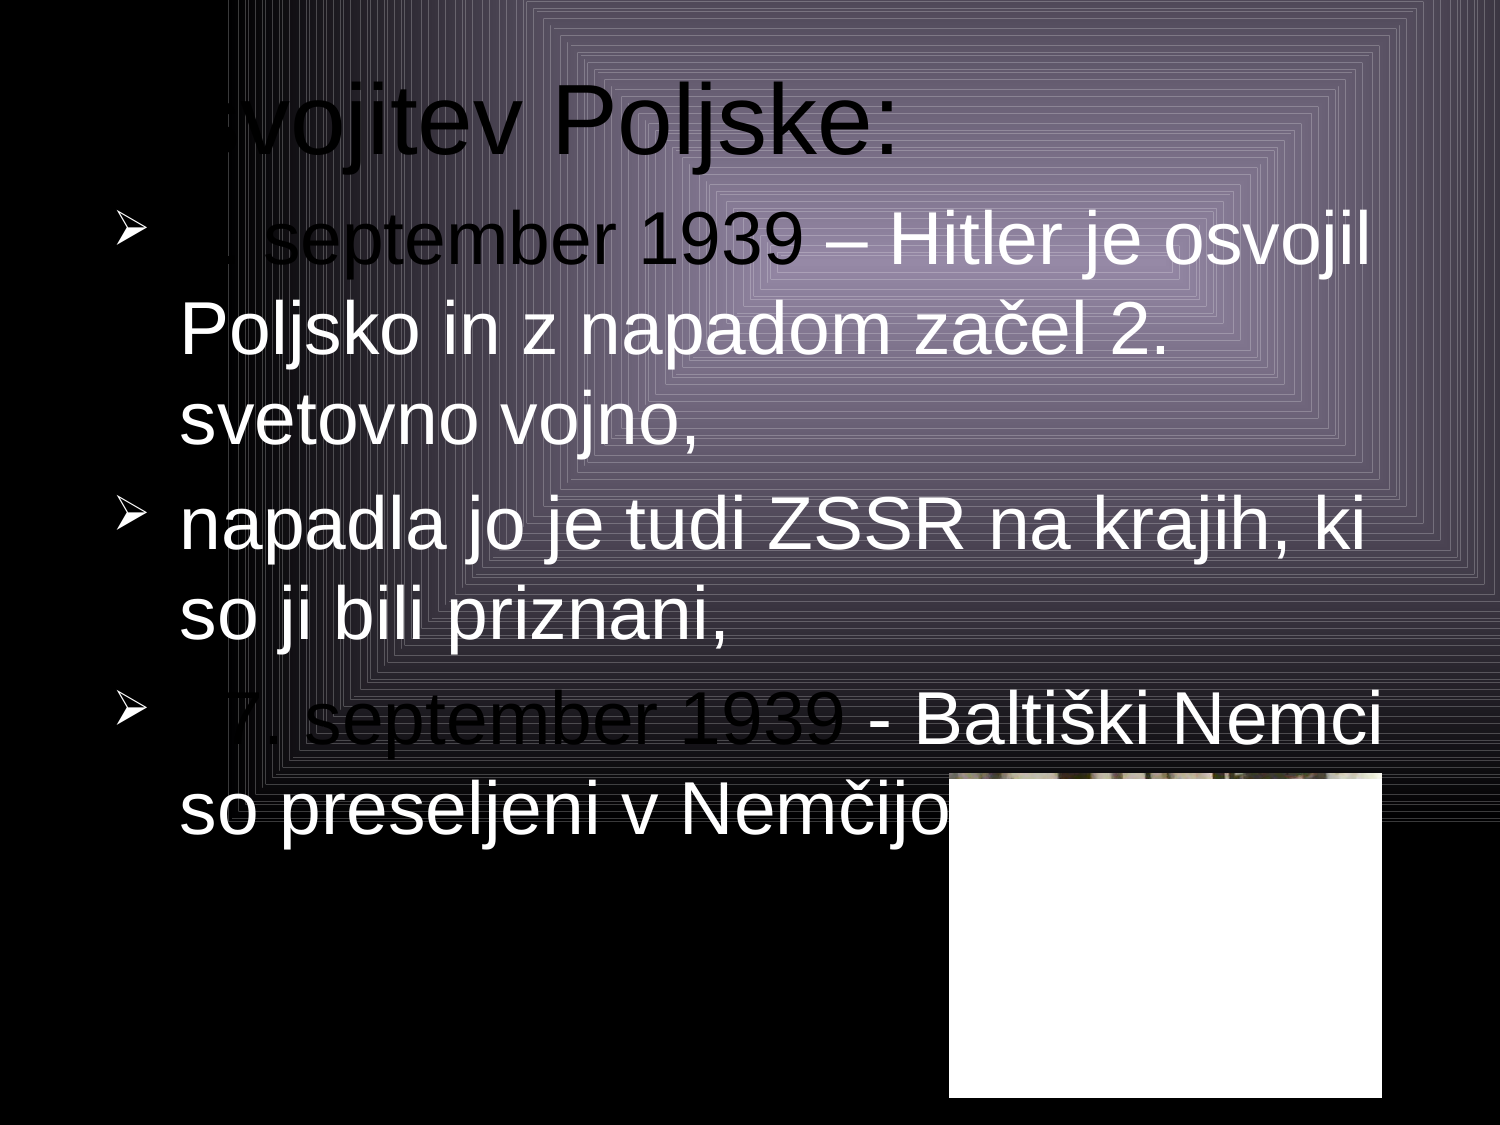

#
Osvojitev Poljske:
1. september 1939 – Hitler je osvojil Poljsko in z napadom začel 2. svetovno vojno,
napadla jo je tudi ZSSR na krajih, ki so ji bili priznani,
27. september 1939 - Baltiški Nemci so preseljeni v Nemčijo